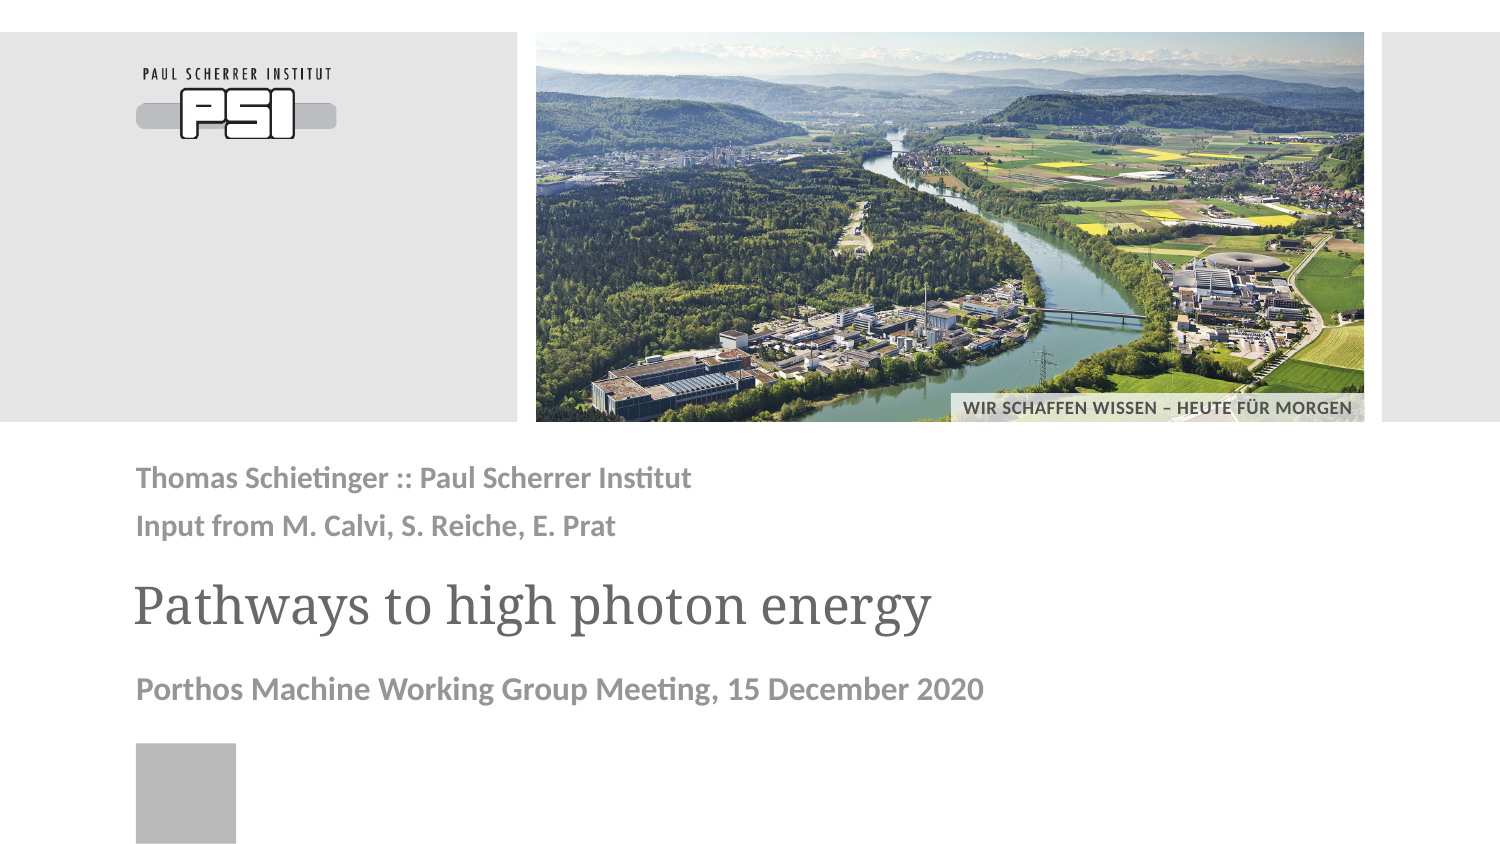

Thomas Schietinger :: Paul Scherrer Institut
Input from M. Calvi, S. Reiche, E. Prat
# Pathways to high photon energy
Porthos Machine Working Group Meeting, 15 December 2020